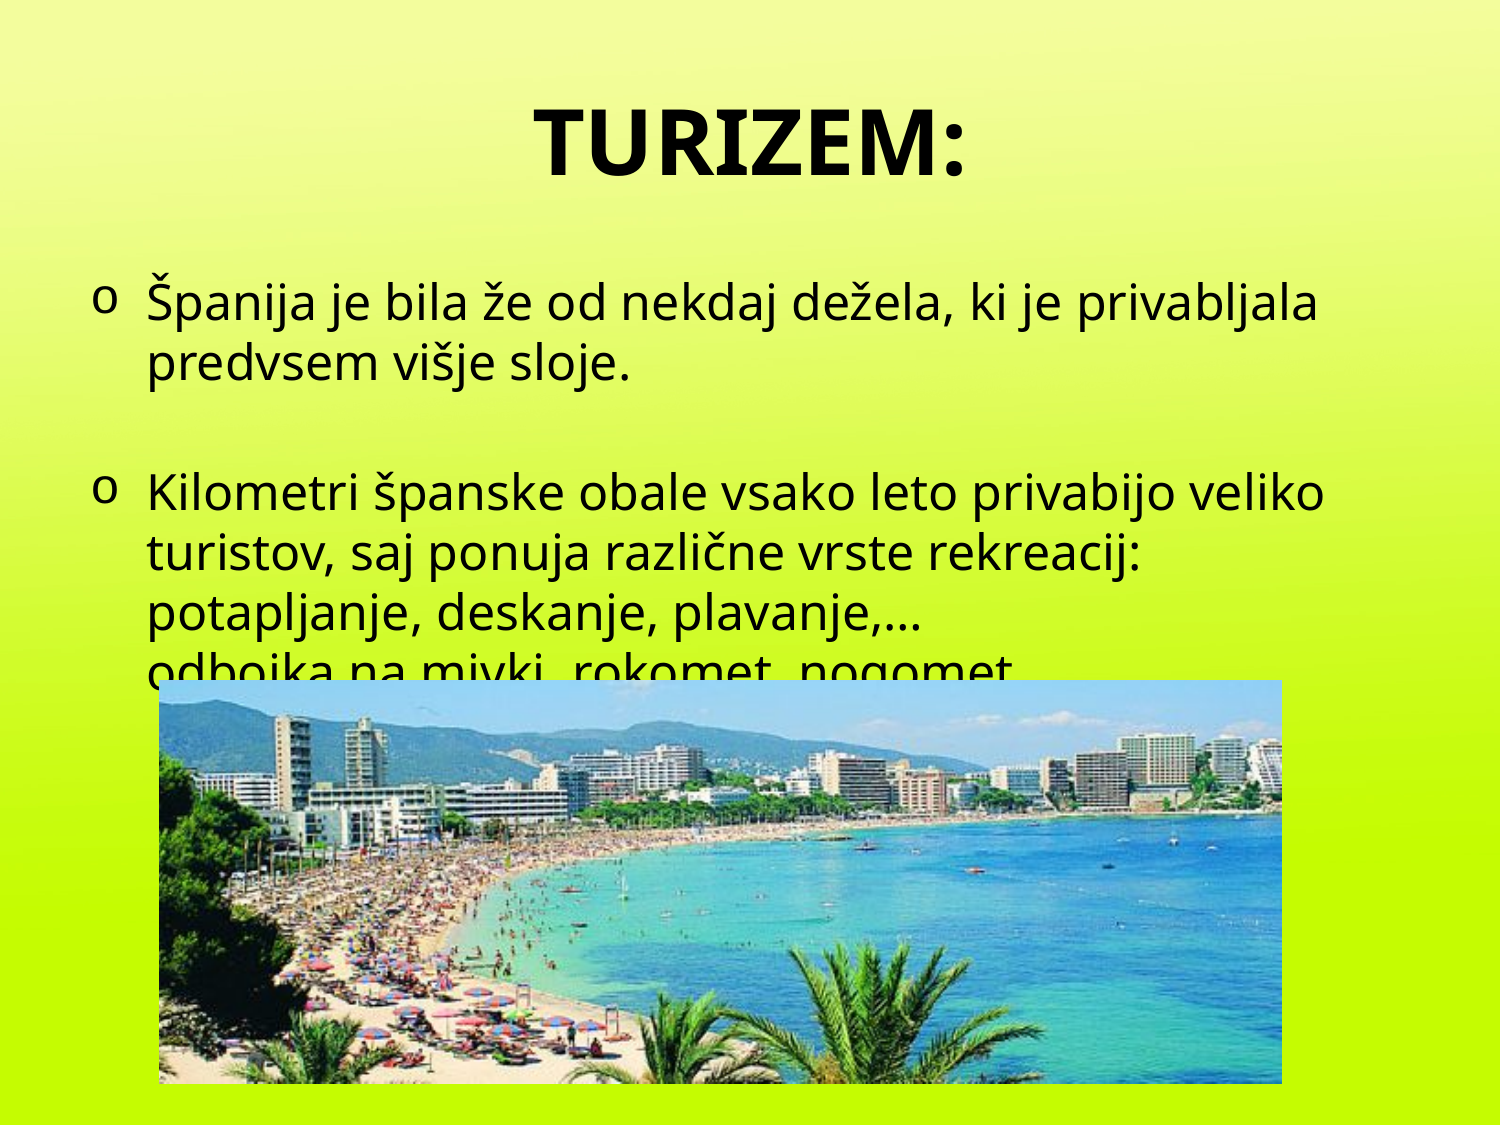

TURIZEM:
# Španija je bila že od nekdaj dežela, ki je privabljala predvsem višje sloje.
Kilometri španske obale vsako leto privabijo veliko turistov, saj ponuja različne vrste rekreacij: potapljanje, deskanje, plavanje,…
odbojka na mivki, rokomet, nogomet,…